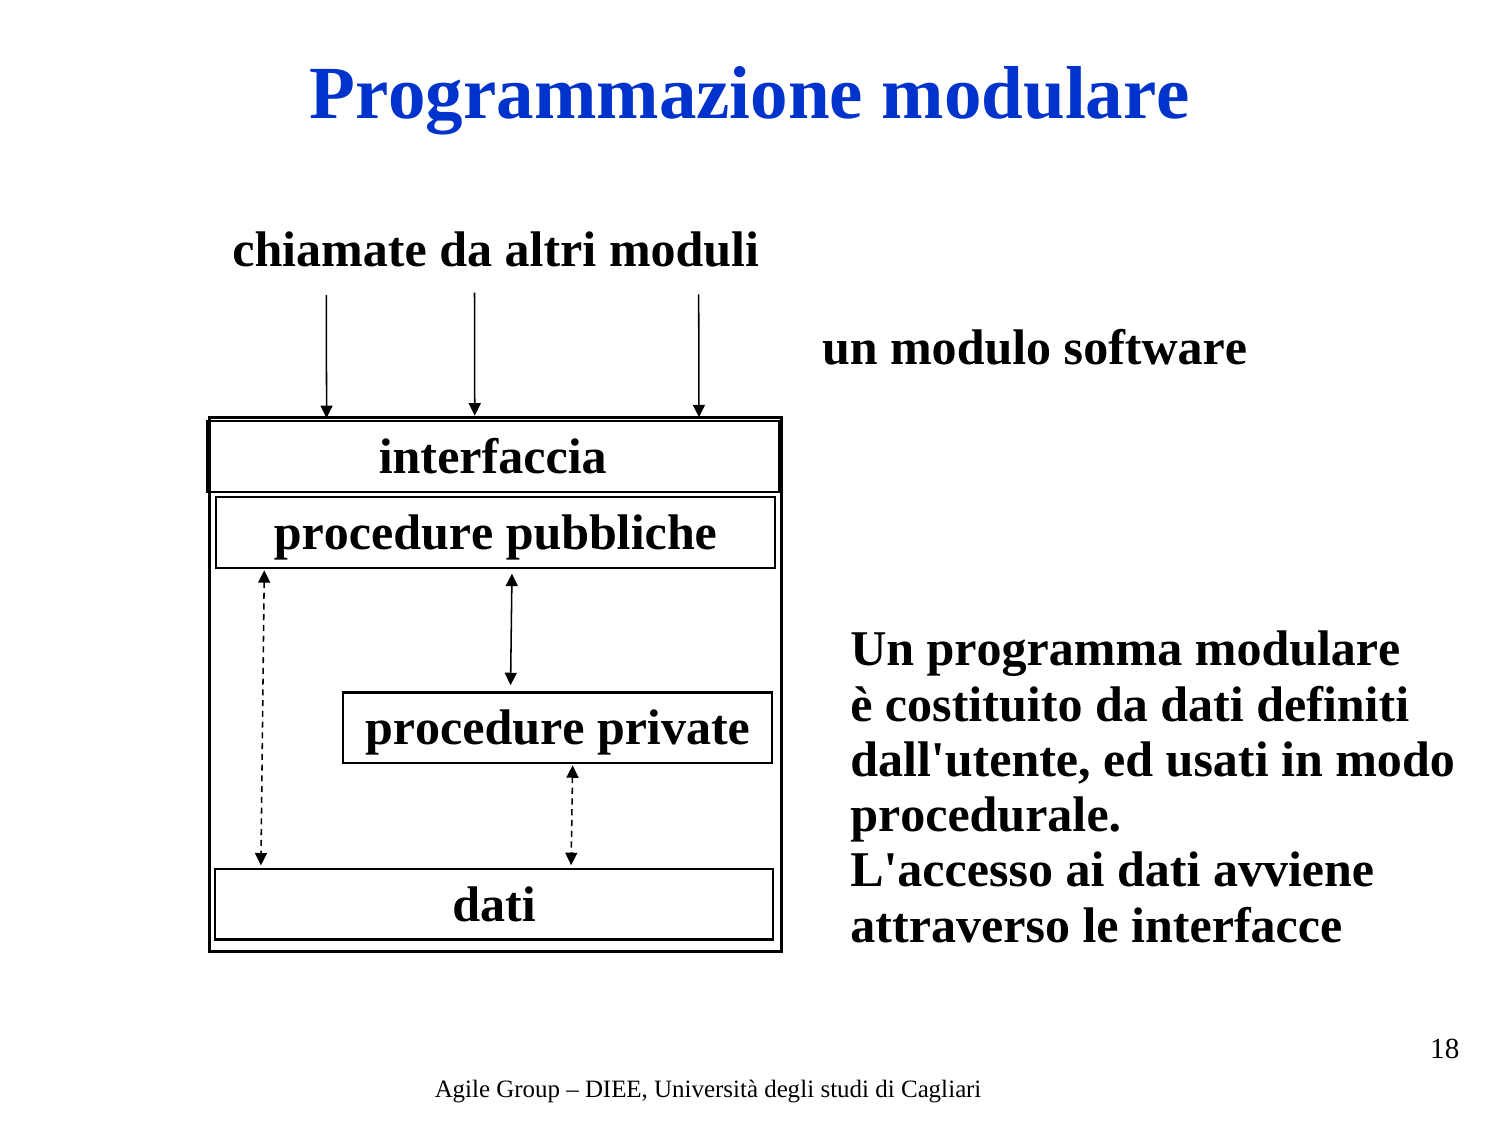

# Programmazione modulare
chiamate da altri moduli
un modulo software
interfaccia
procedure pubbliche
Un programma modulare
è costituito da dati definiti
dall'utente, ed usati in modo
procedurale.
L'accesso ai dati avviene
attraverso le interfacce
procedure private
dati
18